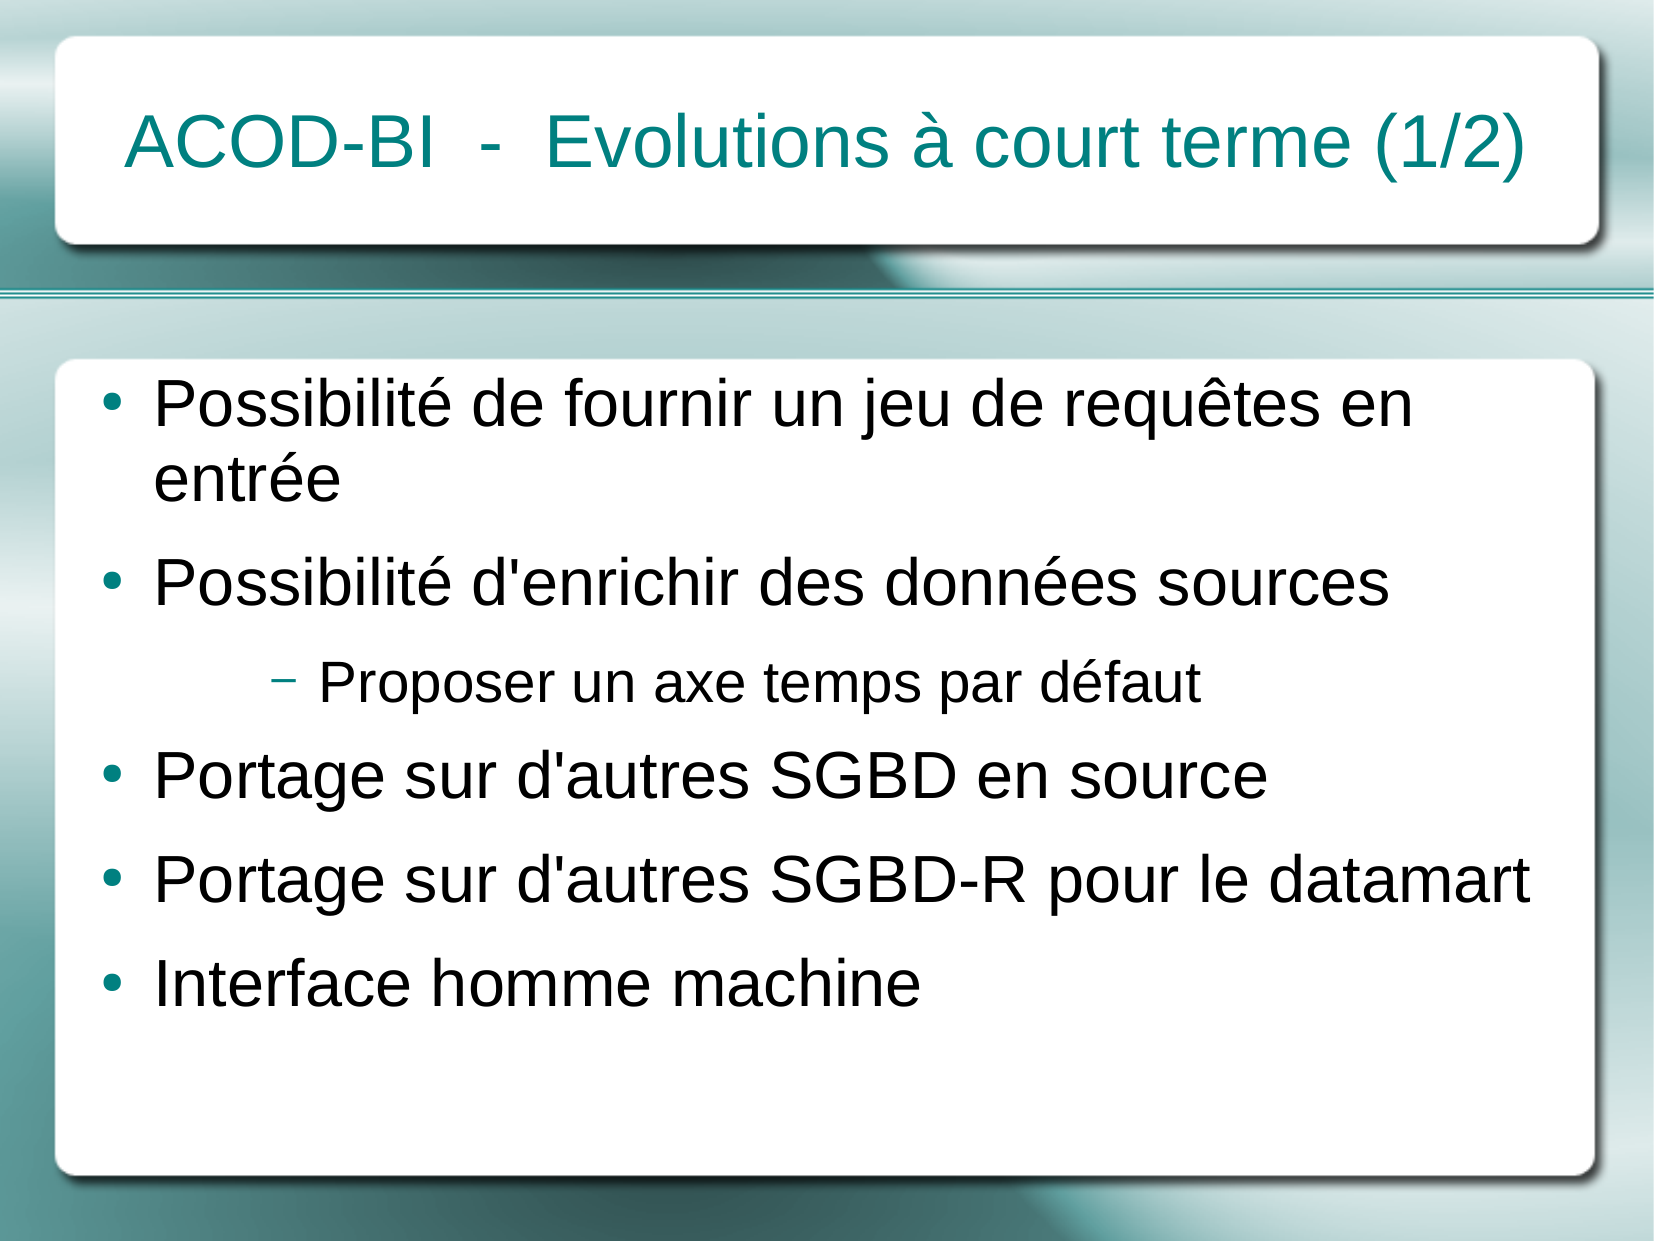

# ACOD-BI - Evolutions à court terme (1/2)
Possibilité de fournir un jeu de requêtes en entrée
Possibilité d'enrichir des données sources
Proposer un axe temps par défaut
Portage sur d'autres SGBD en source
Portage sur d'autres SGBD-R pour le datamart
Interface homme machine